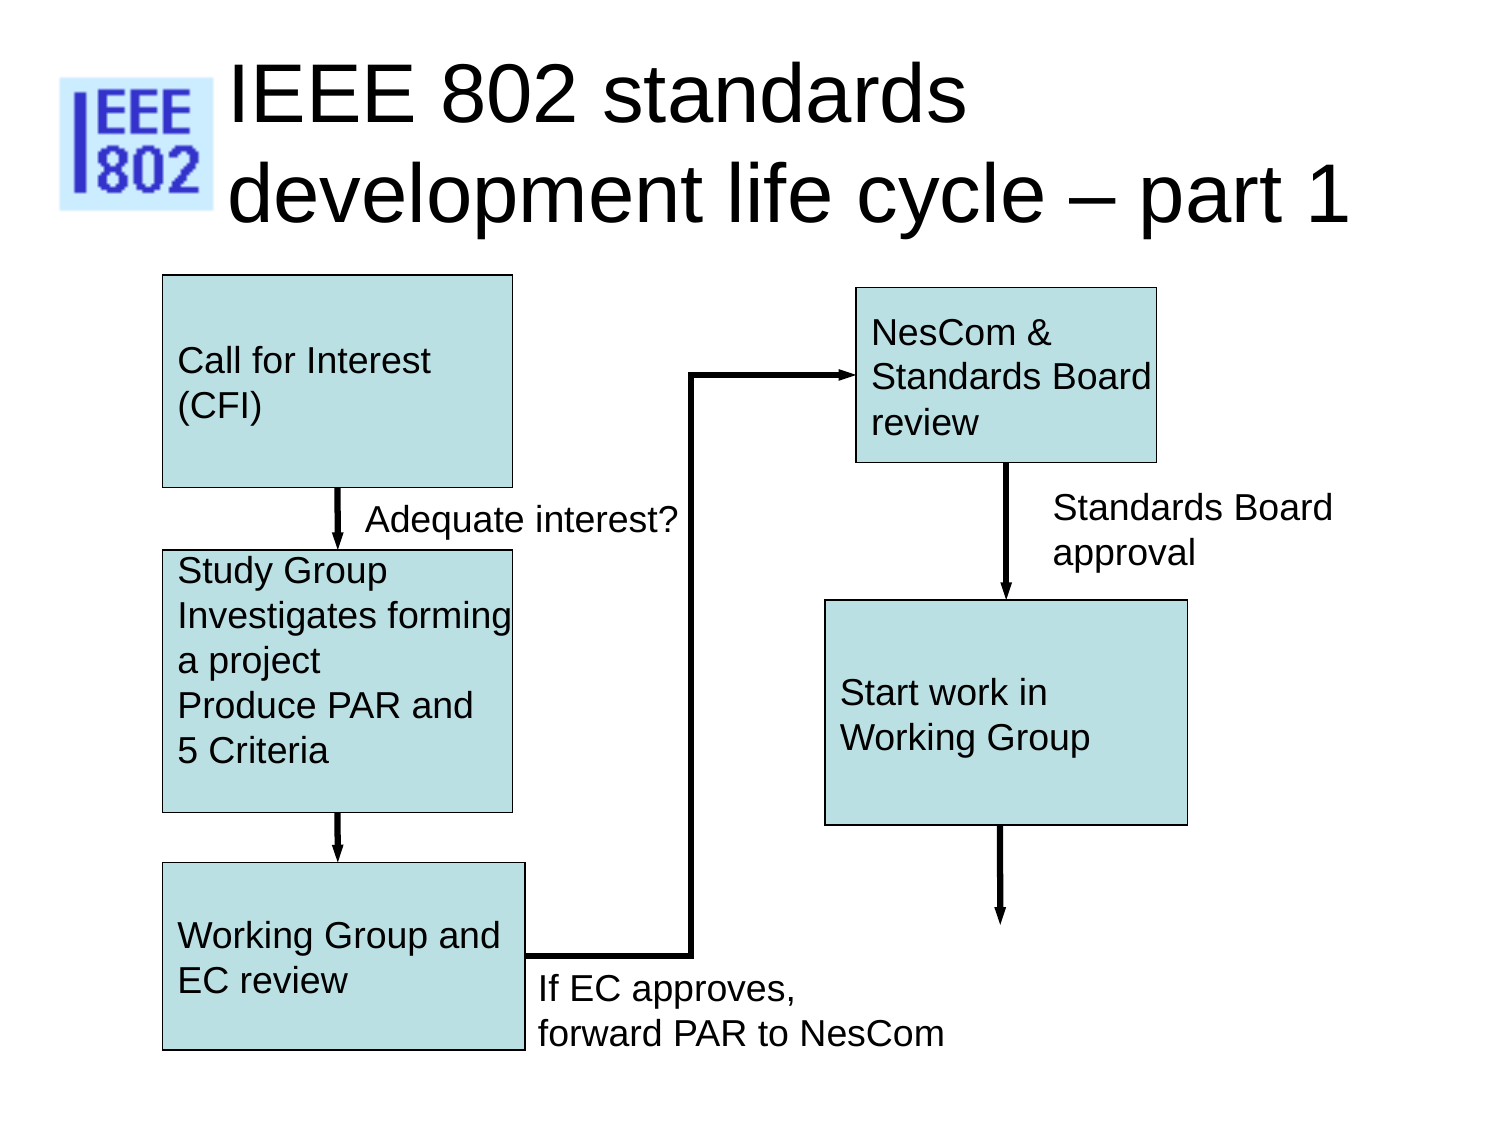

IEEE 802 standards development life cycle – part 1
Call for Interest
(CFI)
NesCom &
Standards Board
review
Standards Board
approval
Adequate interest?
Study Group
Investigates forming
a project
Produce PAR and
5 Criteria
Start work in
Working Group
Working Group and
EC review
If EC approves,
forward PAR to NesCom